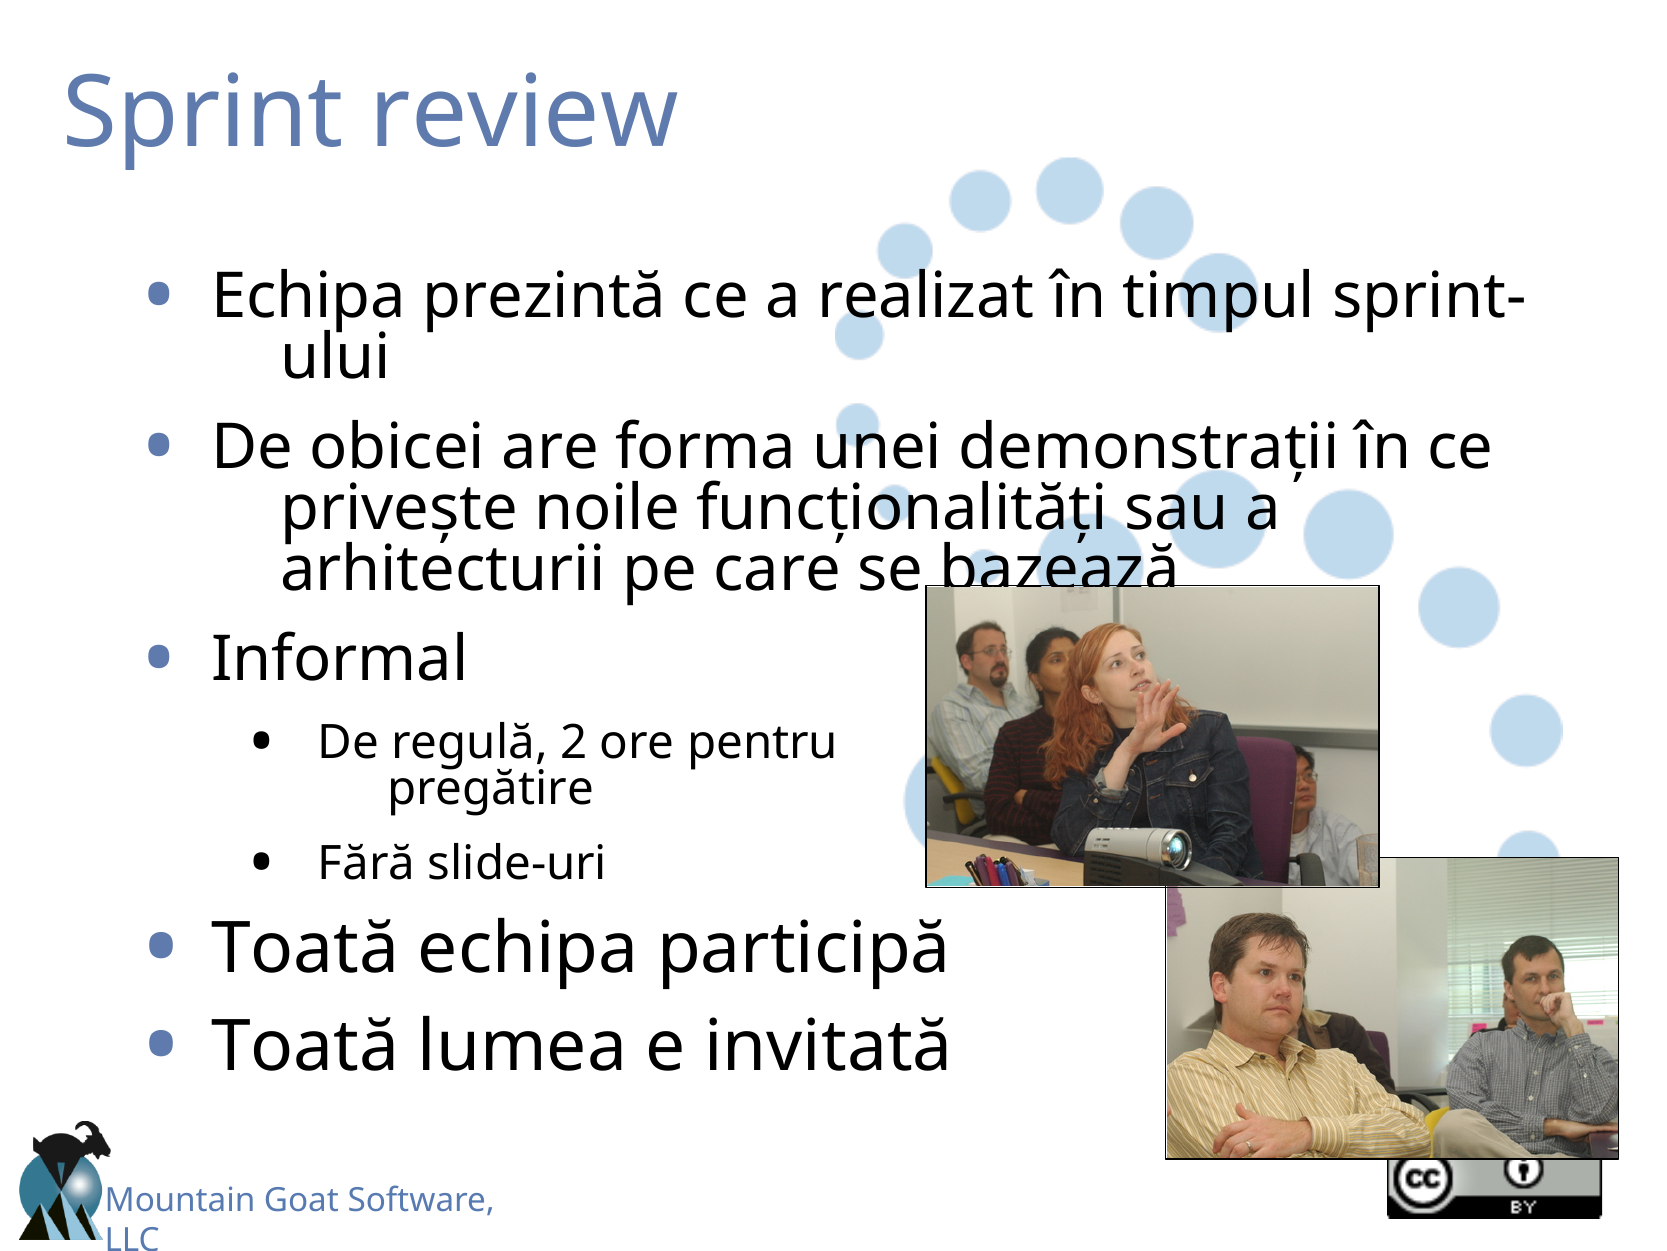

# Sprint review
Echipa prezintă ce a realizat în timpul sprint-ului
De obicei are forma unei demonstrații în ce privește noile funcționalități sau a arhitecturii pe care se bazează
Informal
De regulă, 2 ore pentru
pregătire
Fără slide-uri
Toată echipa participă
Toată lumea e invitată